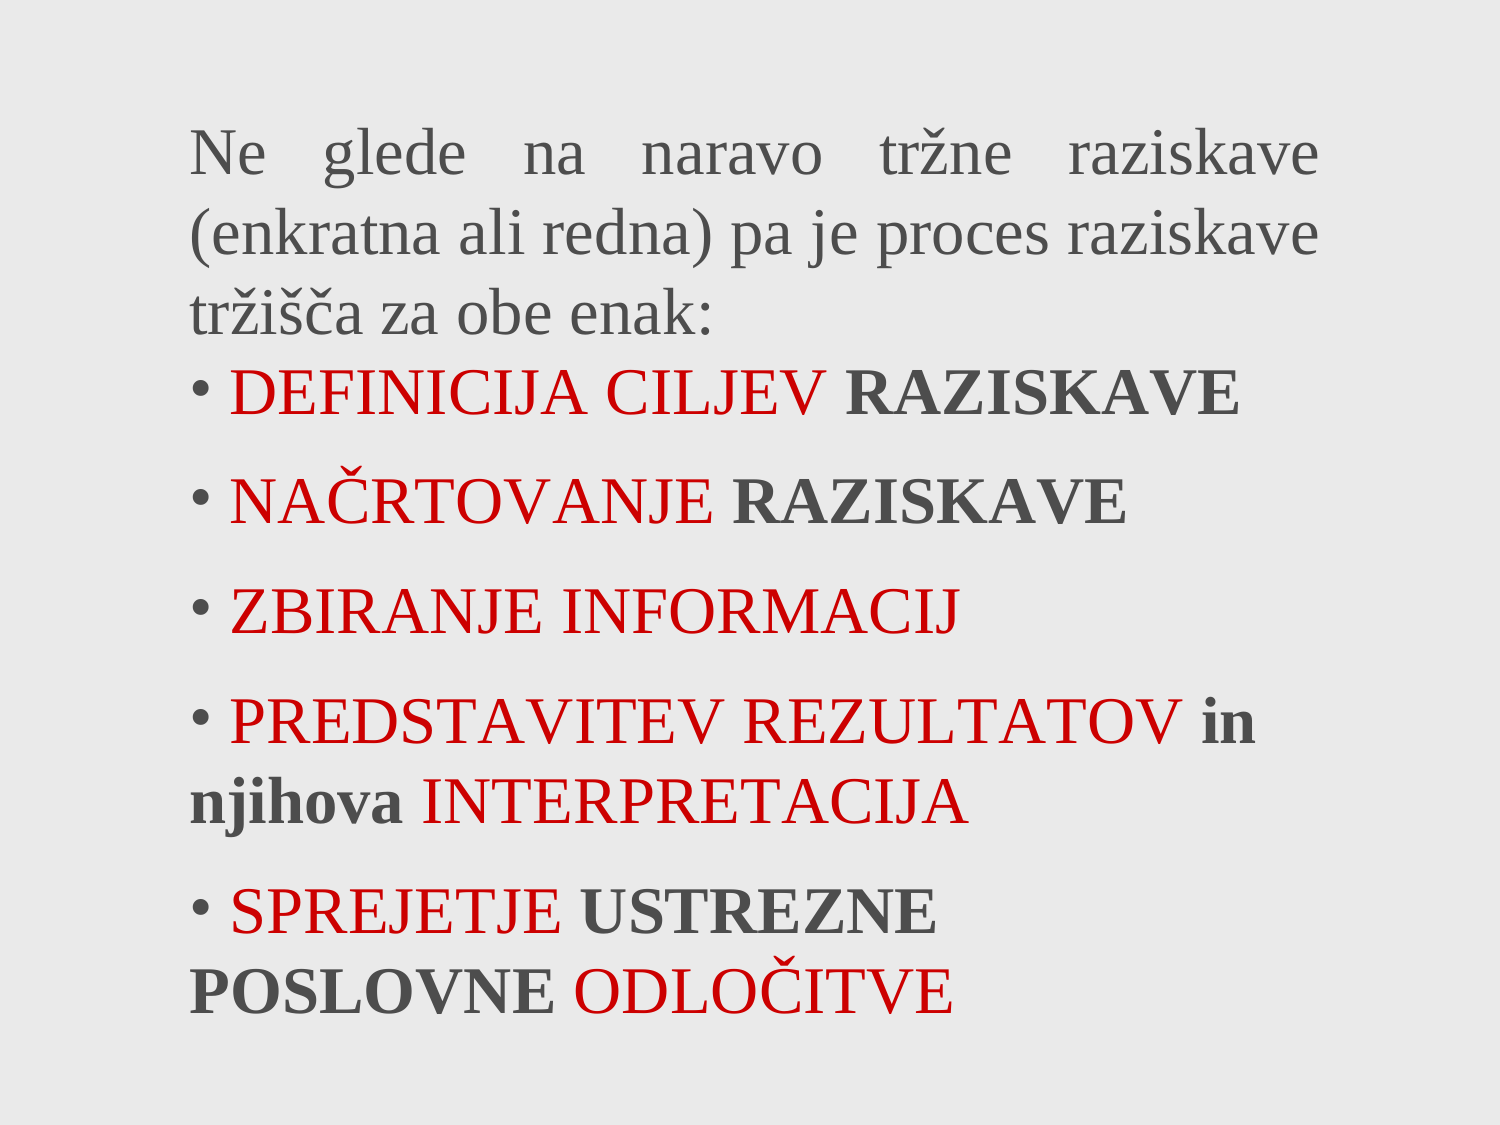

Ne glede na naravo tržne raziskave (enkratna ali redna) pa je proces raziskave tržišča za obe enak:
 DEFINICIJA CILJEV RAZISKAVE
 NAČRTOVANJE RAZISKAVE
 ZBIRANJE INFORMACIJ
 PREDSTAVITEV REZULTATOV in njihova INTERPRETACIJA
 SPREJETJE USTREZNE POSLOVNE ODLOČITVE